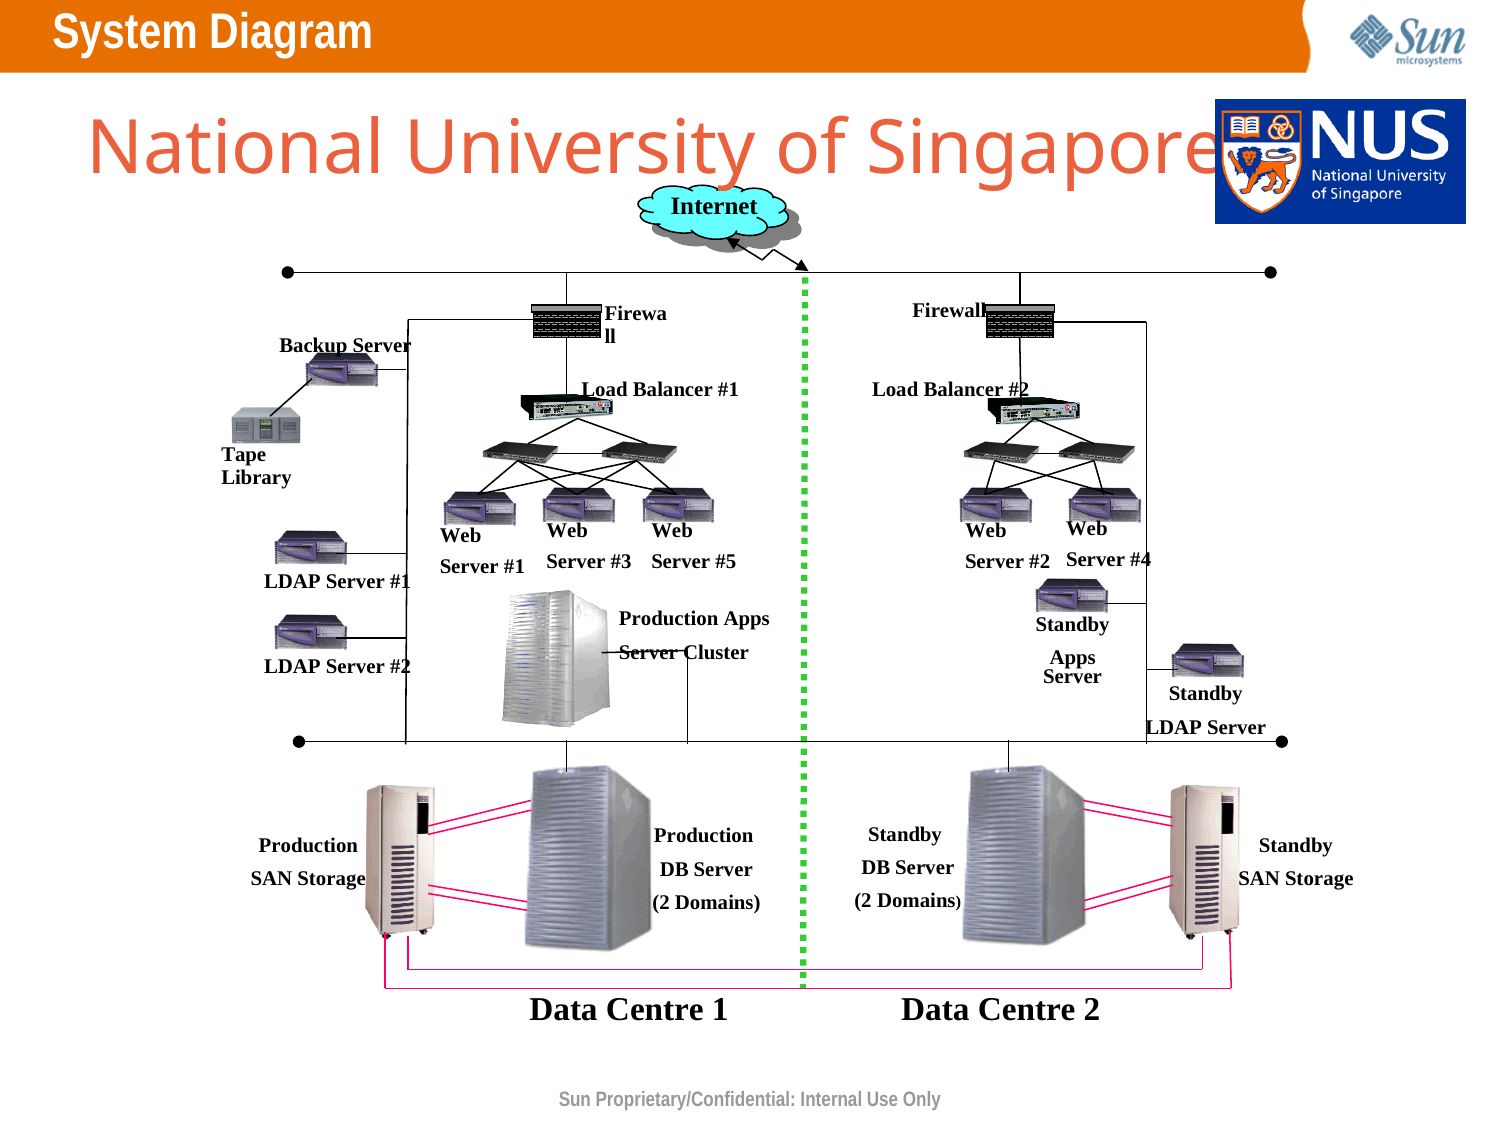

System Diagram
National University of Singapore
Internet
Firewall
Firewall
Backup Server
Load Balancer #1
Load Balancer #2
Tape Library
Web
Server #4
Web
Server #3
Web
Server #5
Web
Server #2
Web
Server #1
LDAP Server #1
Production Apps
Server Cluster
Standby
Apps Server
LDAP Server #2
Standby
LDAP Server
Standby
DB Server
(2 Domains)
Production
DB Server
(2 Domains)
Production
SAN Storage
Standby
SAN Storage
Data Centre 2
Data Centre 1